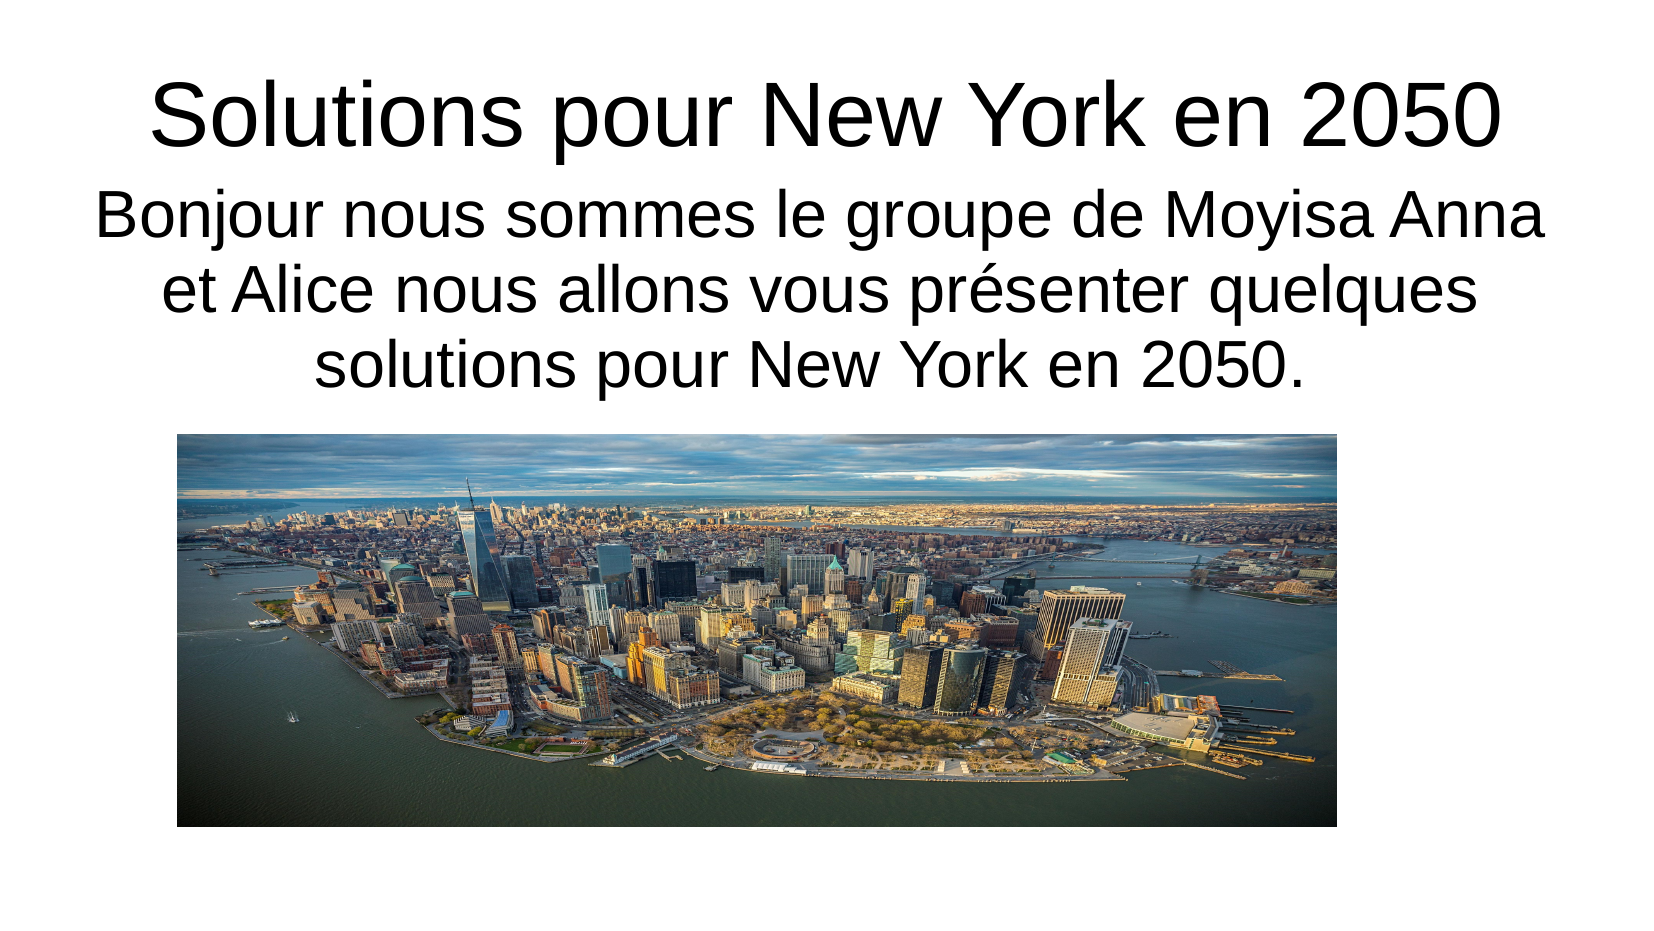

Bonjour nous sommes le groupe de Moyisa Anna et Alice nous allons vous présenter quelques solutions pour New York en 2050.
# Solutions pour New York en 2050